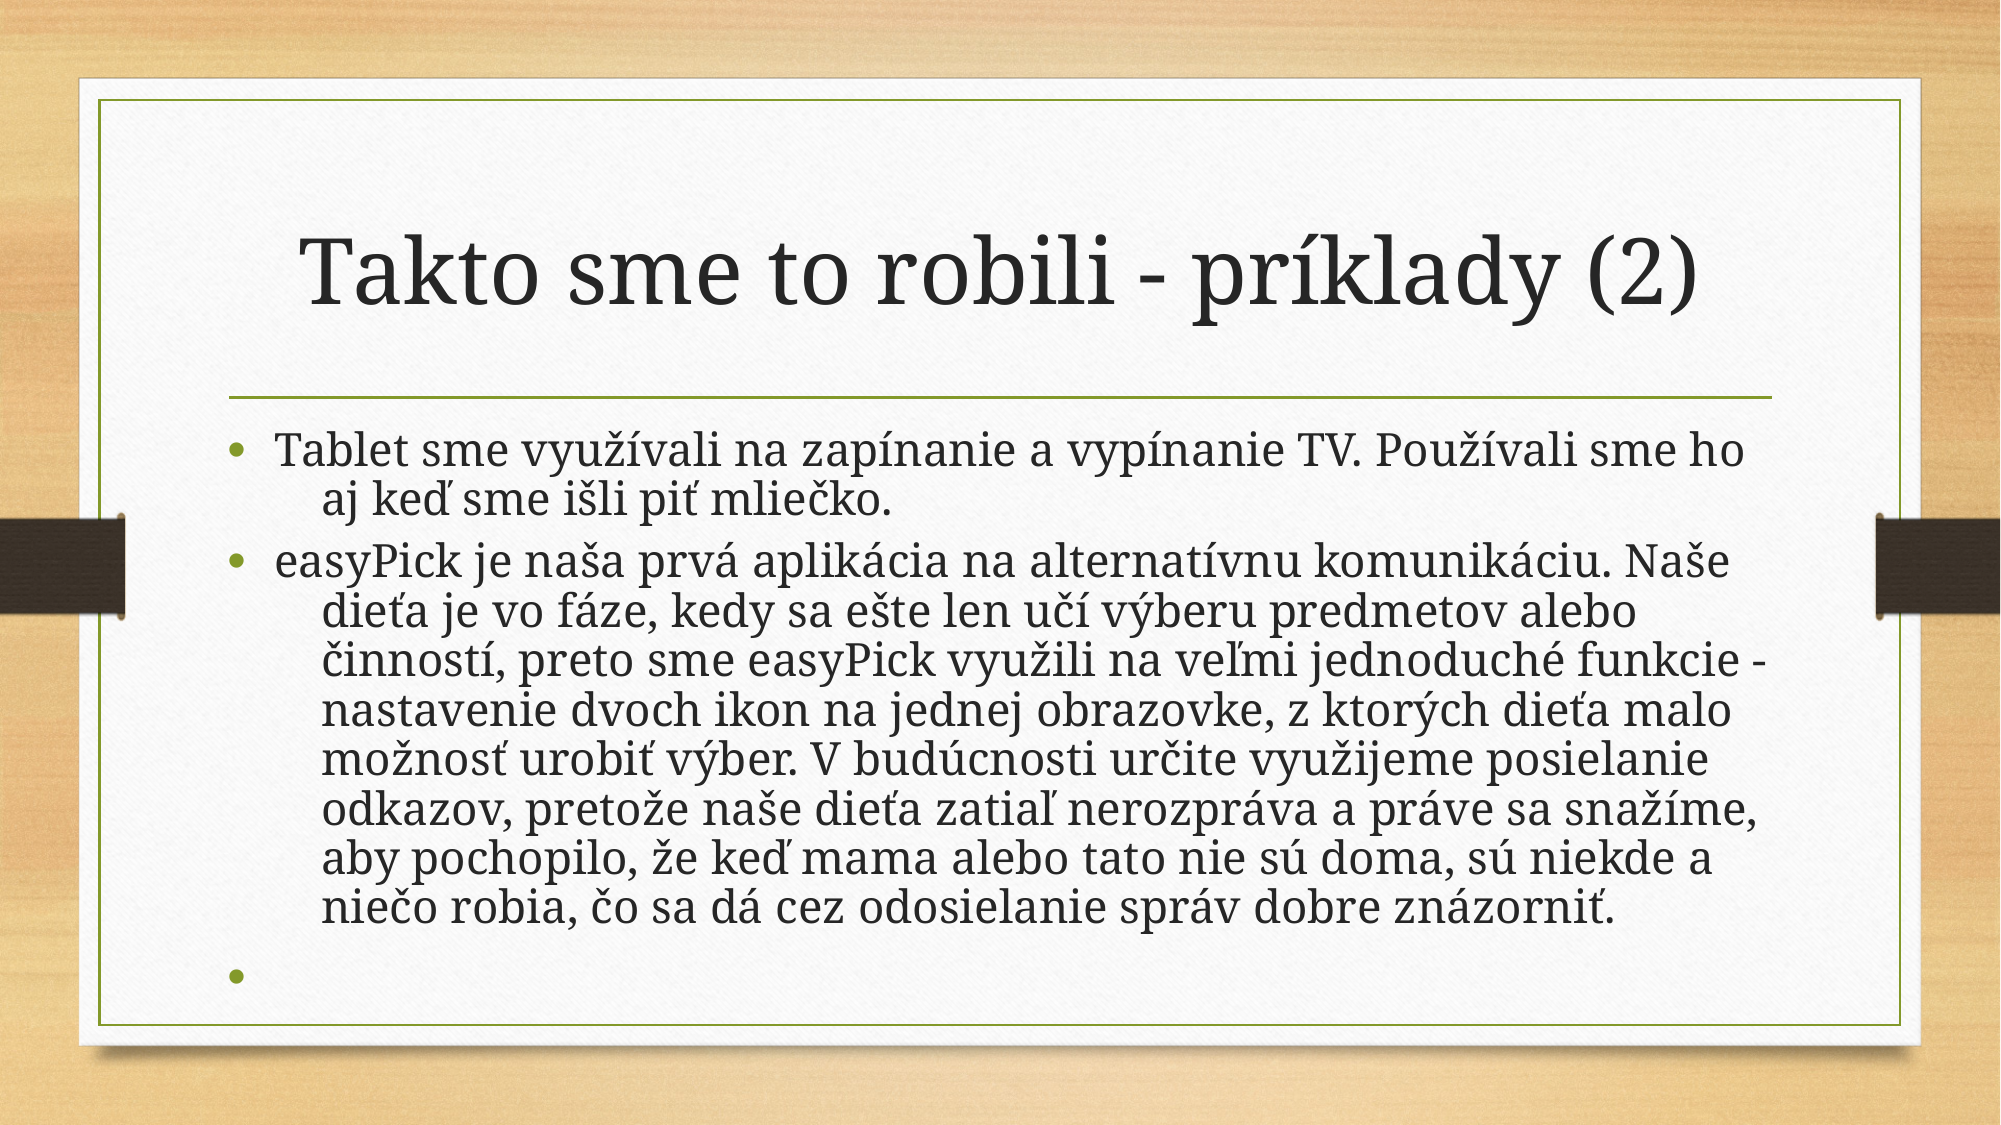

# Takto sme to robili - príklady (2)
Tablet sme využívali na zapínanie a vypínanie TV. Používali sme ho aj keď sme išli piť mliečko.
easyPick je naša prvá aplikácia na alternatívnu komunikáciu. Naše dieťa je vo fáze, kedy sa ešte len učí výberu predmetov alebo činností, preto sme easyPick využili na veľmi jednoduché funkcie - nastavenie dvoch ikon na jednej obrazovke, z ktorých dieťa malo možnosť urobiť výber. V budúcnosti určite využijeme posielanie odkazov, pretože naše dieťa zatiaľ nerozpráva a práve sa snažíme, aby pochopilo, že keď mama alebo tato nie sú doma, sú niekde a niečo robia, čo sa dá cez odosielanie správ dobre znázorniť.